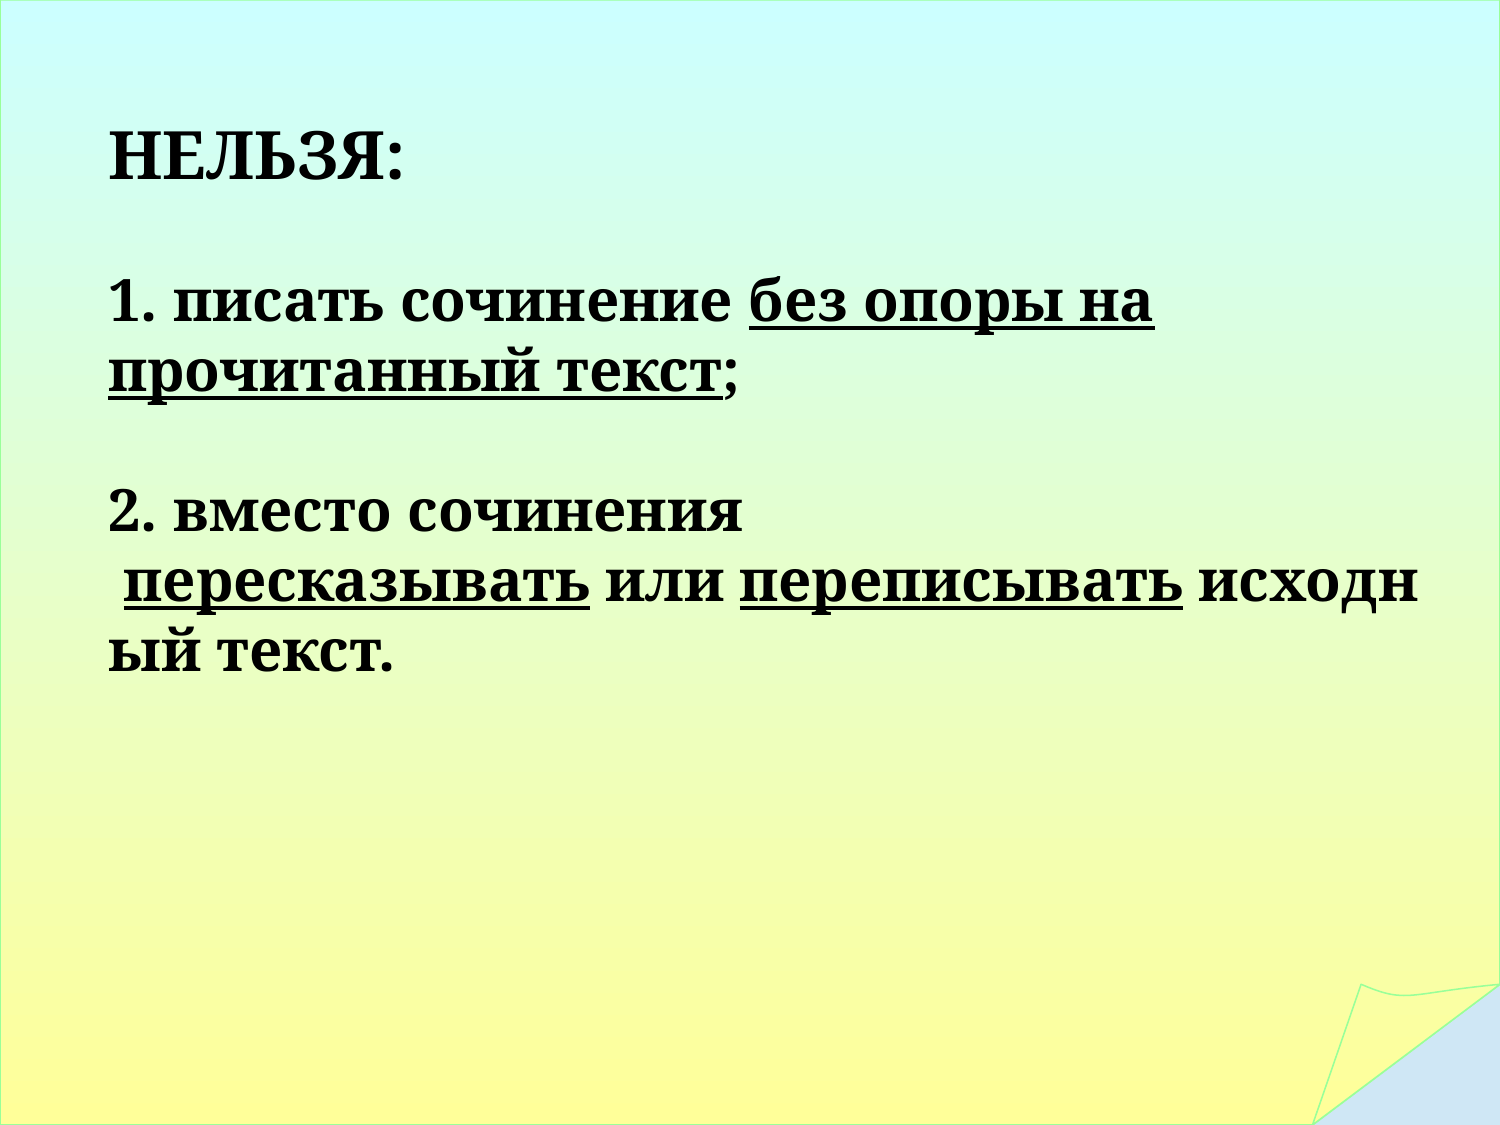

НЕЛЬЗЯ: 
1. писать сочинение без опоры на прочитанный текст;
2. вместо сочинения  пересказывать или переписывать исходный текст.